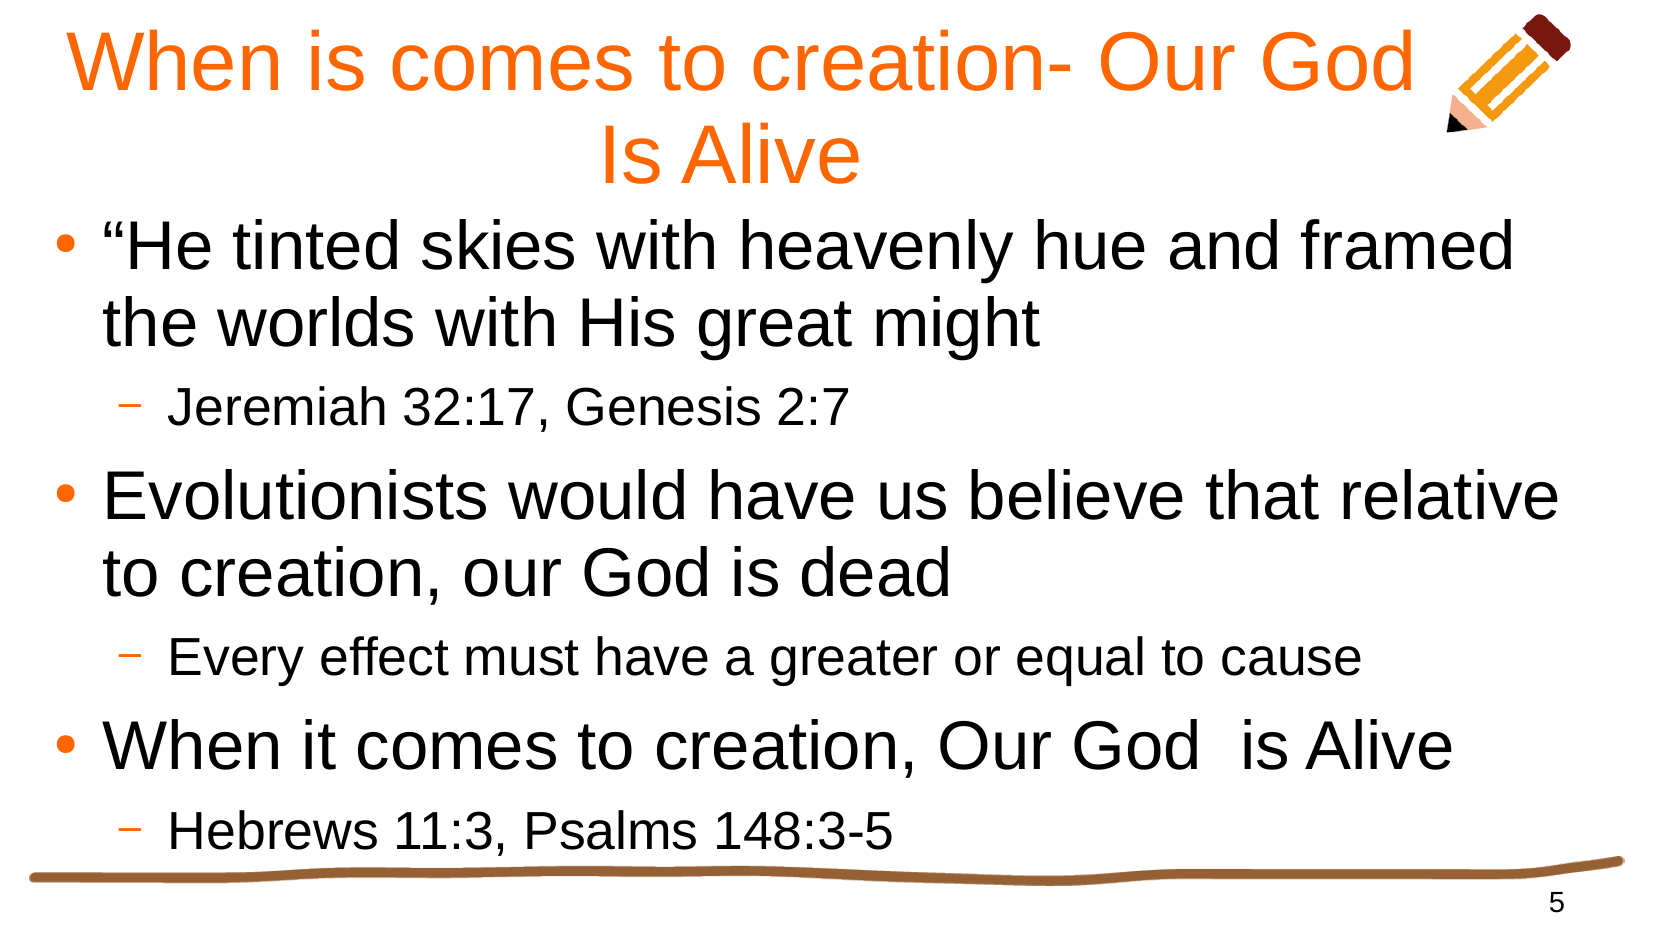

# When is comes to creation- Our God Is Alive
“He tinted skies with heavenly hue and framed the worlds with His great might
Jeremiah 32:17, Genesis 2:7
Evolutionists would have us believe that relative to creation, our God is dead
Every effect must have a greater or equal to cause
When it comes to creation, Our God is Alive
Hebrews 11:3, Psalms 148:3-5
5